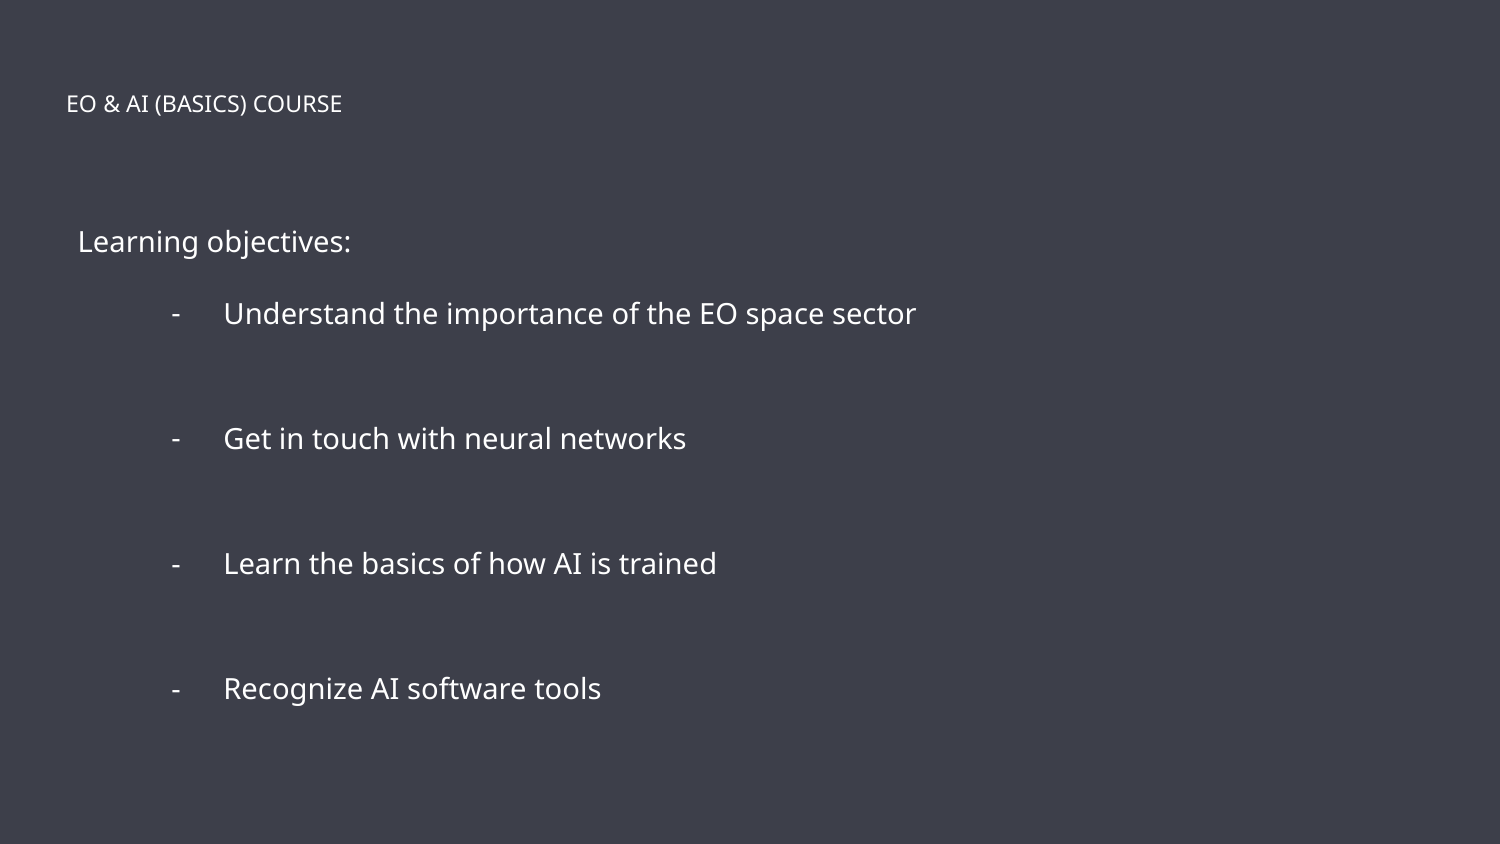

# EO & AI (BASICS) COURSE
Learning objectives:
Understand the importance of the EO space sector
Get in touch with neural networks
Learn the basics of how AI is trained
Recognize AI software tools